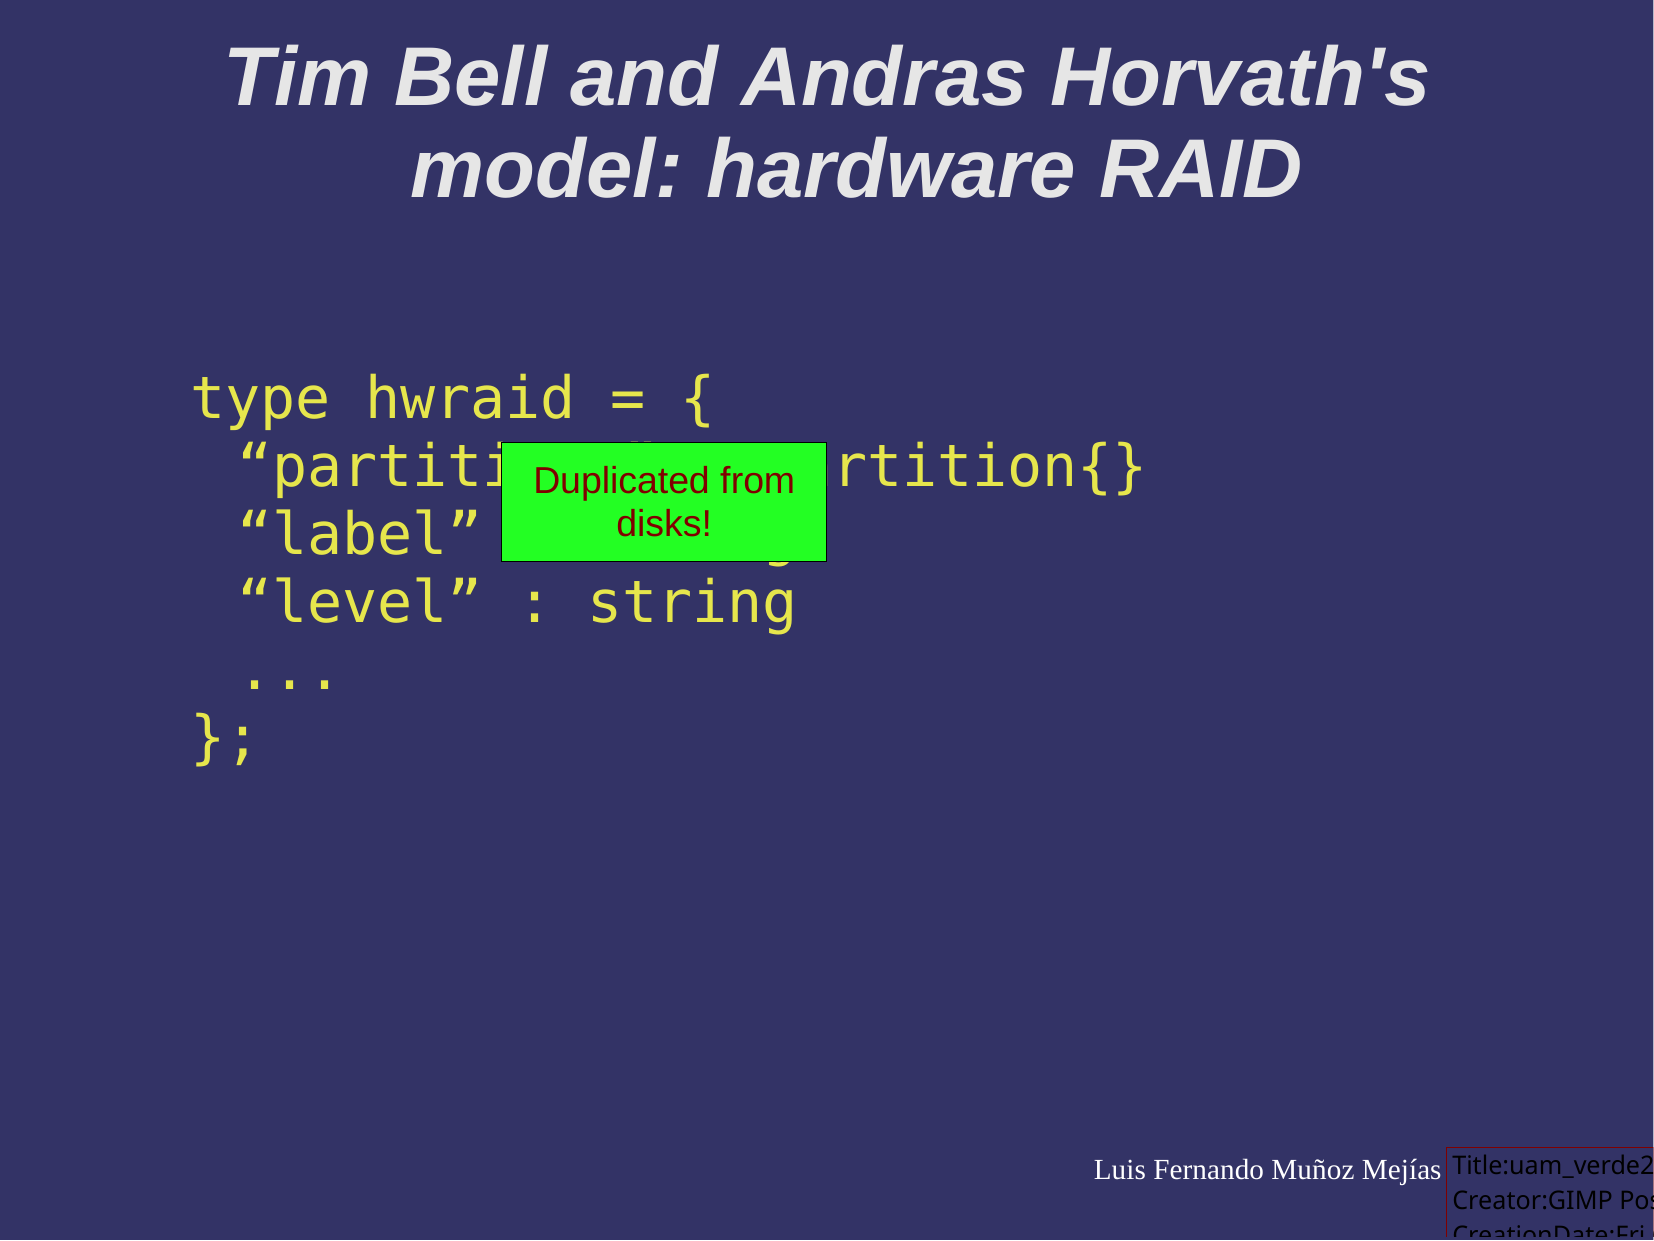

# Tim Bell and Andras Horvath's model: hardware RAID
type hwraid = {
“partitions” : partition{}
“label” : string
“level” : string
...
};
Duplicated from
disks!
Luis Fernando Muñoz Mejías